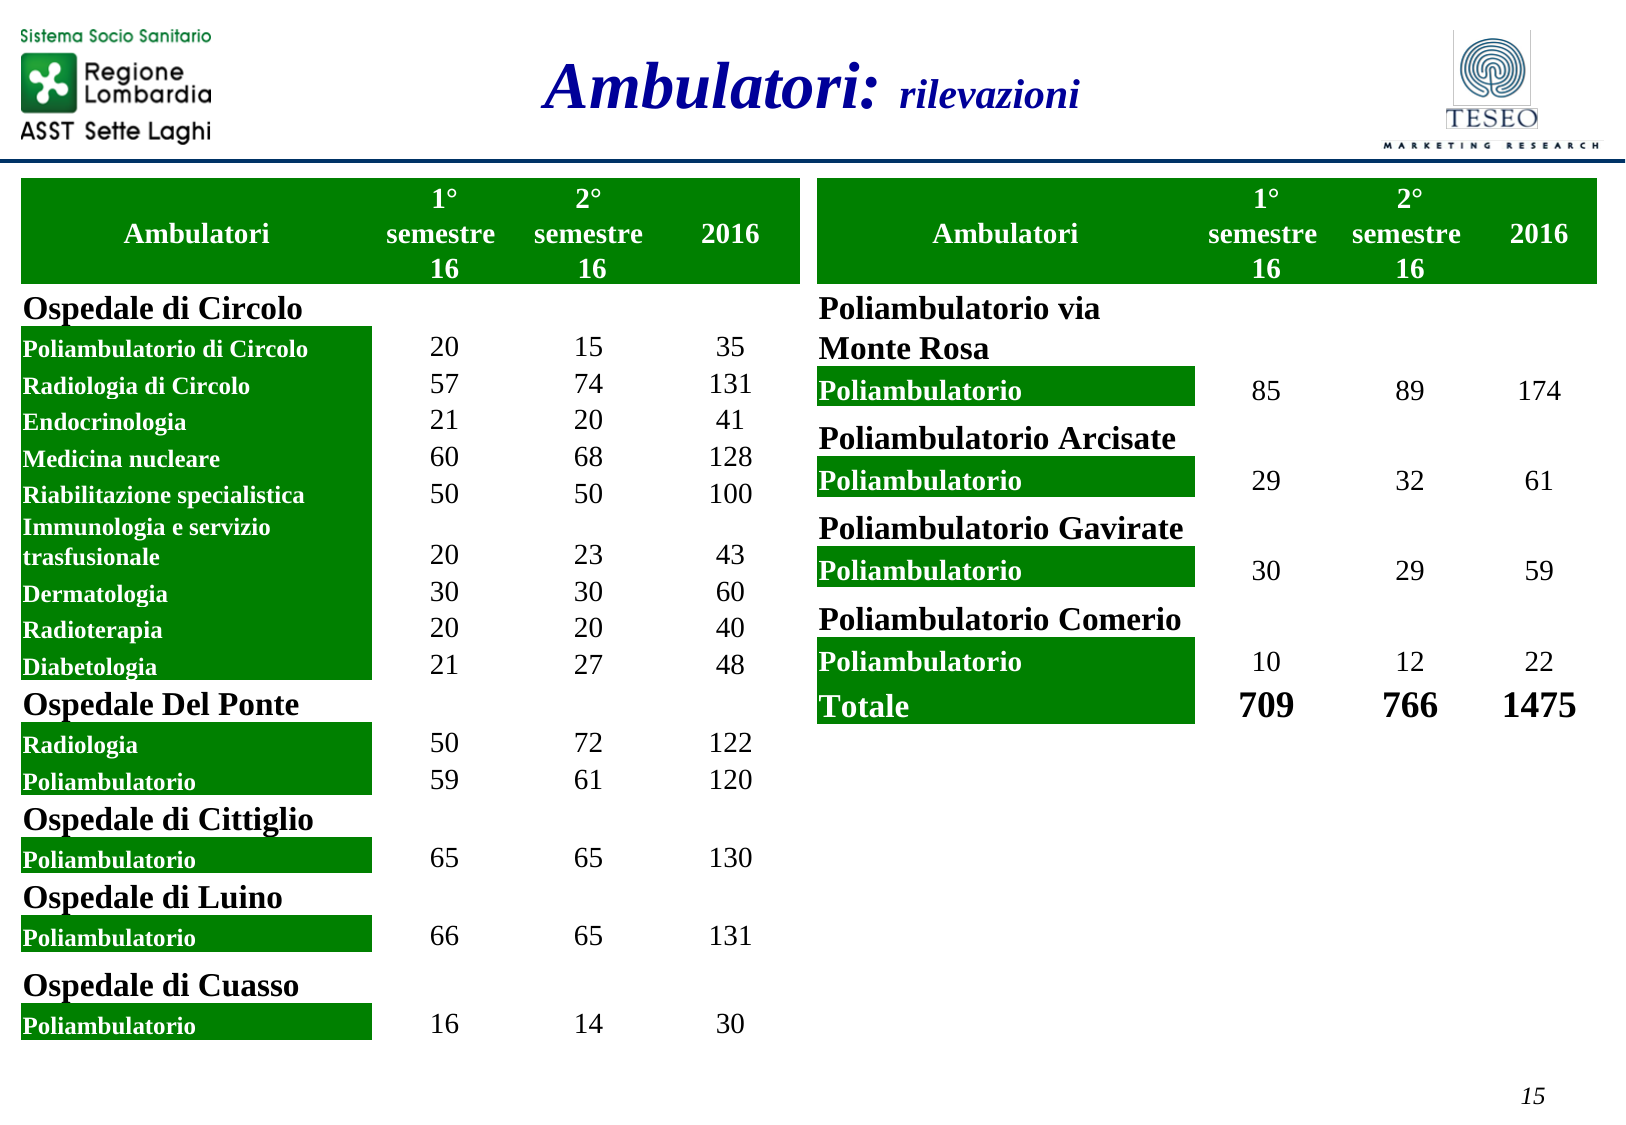

Ambulatori: rilevazioni
| Ambulatori | 1° semestre 16 | 2° semestre 16 | 2016 |
| --- | --- | --- | --- |
| Ospedale di Circolo | | | |
| Poliambulatorio di Circolo | 20 | 15 | 35 |
| Radiologia di Circolo | 57 | 74 | 131 |
| Endocrinologia | 21 | 20 | 41 |
| Medicina nucleare | 60 | 68 | 128 |
| Riabilitazione specialistica | 50 | 50 | 100 |
| Immunologia e servizio trasfusionale | 20 | 23 | 43 |
| Dermatologia | 30 | 30 | 60 |
| Radioterapia | 20 | 20 | 40 |
| Diabetologia | 21 | 27 | 48 |
| Ospedale Del Ponte | | | |
| Radiologia | 50 | 72 | 122 |
| Poliambulatorio | 59 | 61 | 120 |
| Ospedale di Cittiglio | | | |
| Poliambulatorio | 65 | 65 | 130 |
| Ospedale di Luino | | | |
| Poliambulatorio | 66 | 65 | 131 |
| Ospedale di Cuasso | | | |
| Poliambulatorio | 16 | 14 | 30 |
| Ambulatori | 1° semestre 16 | 2° semestre 16 | 2016 |
| --- | --- | --- | --- |
| Poliambulatorio via Monte Rosa | | | |
| Poliambulatorio | 85 | 89 | 174 |
| Poliambulatorio Arcisate | | | |
| Poliambulatorio | 29 | 32 | 61 |
| Poliambulatorio Gavirate | | | |
| Poliambulatorio | 30 | 29 | 59 |
| Poliambulatorio Comerio | | | |
| Poliambulatorio | 10 | 12 | 22 |
| Totale | 709 | 766 | 1475 |